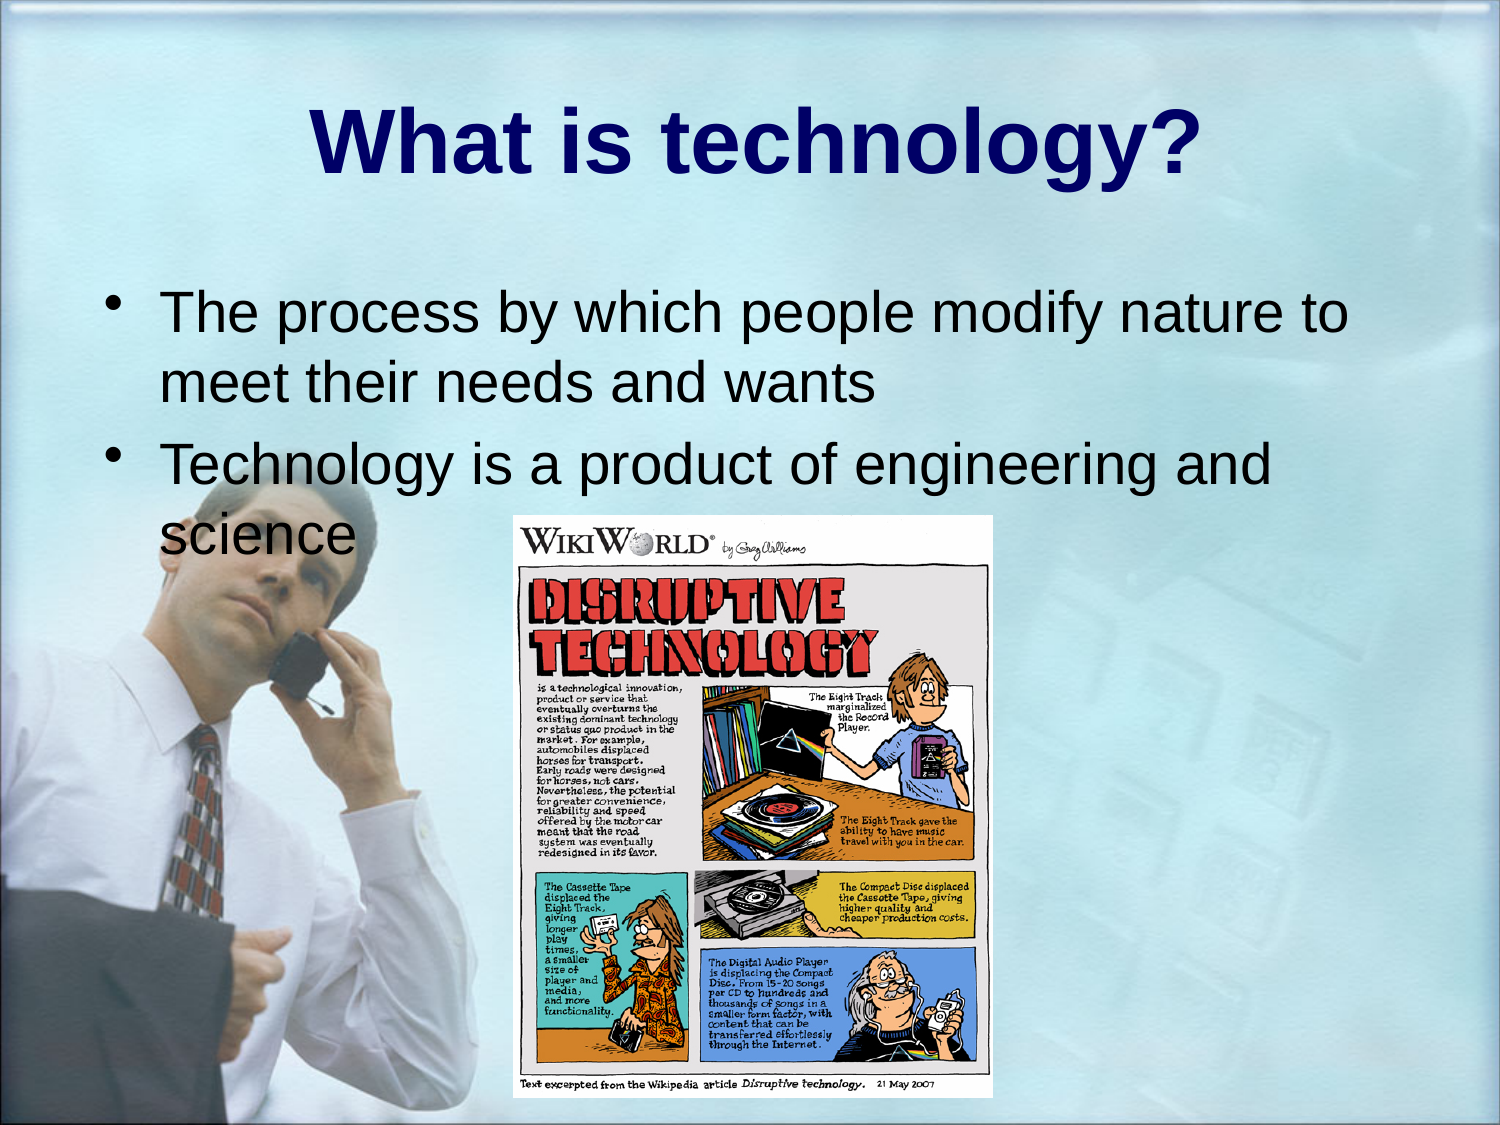

# What is technology?
The process by which people modify nature to meet their needs and wants
Technology is a product of engineering and science